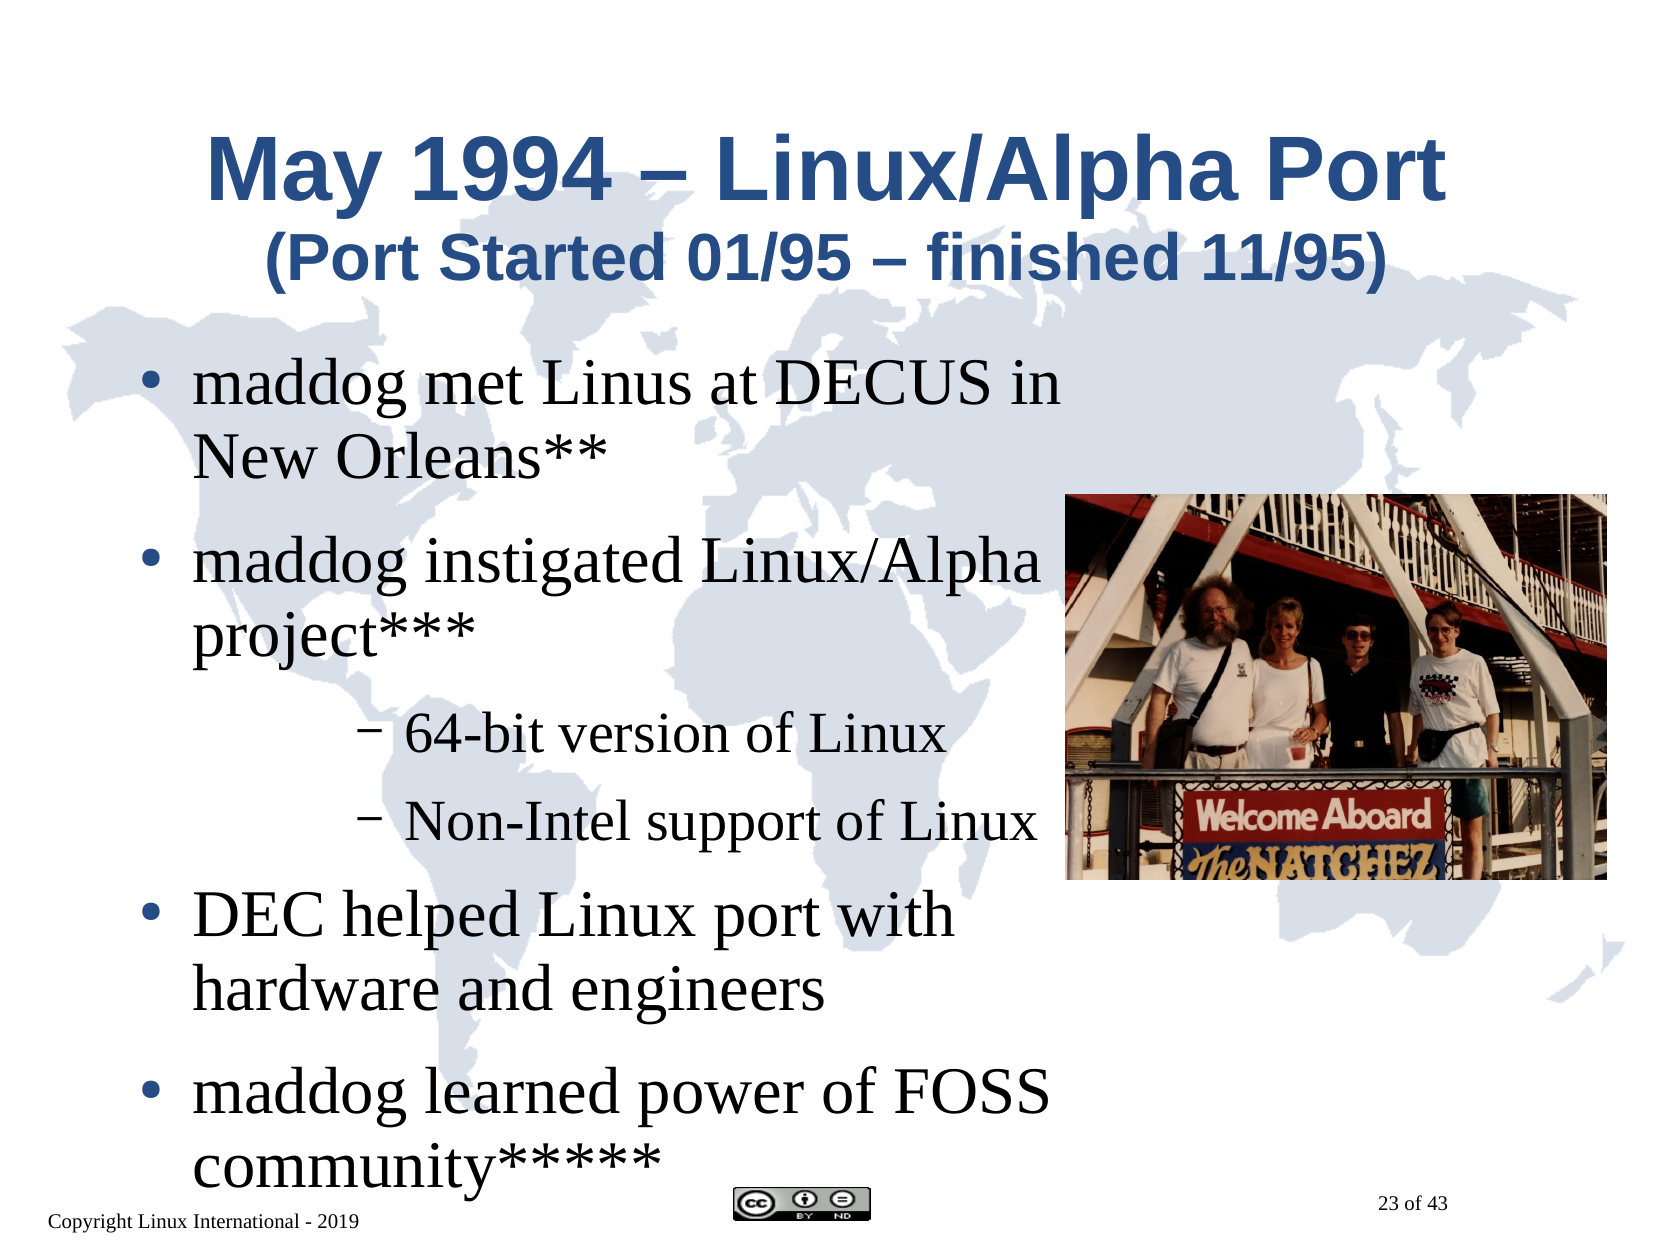

# May 1994 – Linux/Alpha Port (Port Started 01/95 – finished 11/95)
maddog met Linus at DECUS in New Orleans**
maddog instigated Linux/Alpha project***
64-bit version of Linux
Non-Intel support of Linux
DEC helped Linux port with hardware and engineers
maddog learned power of FOSS community*****